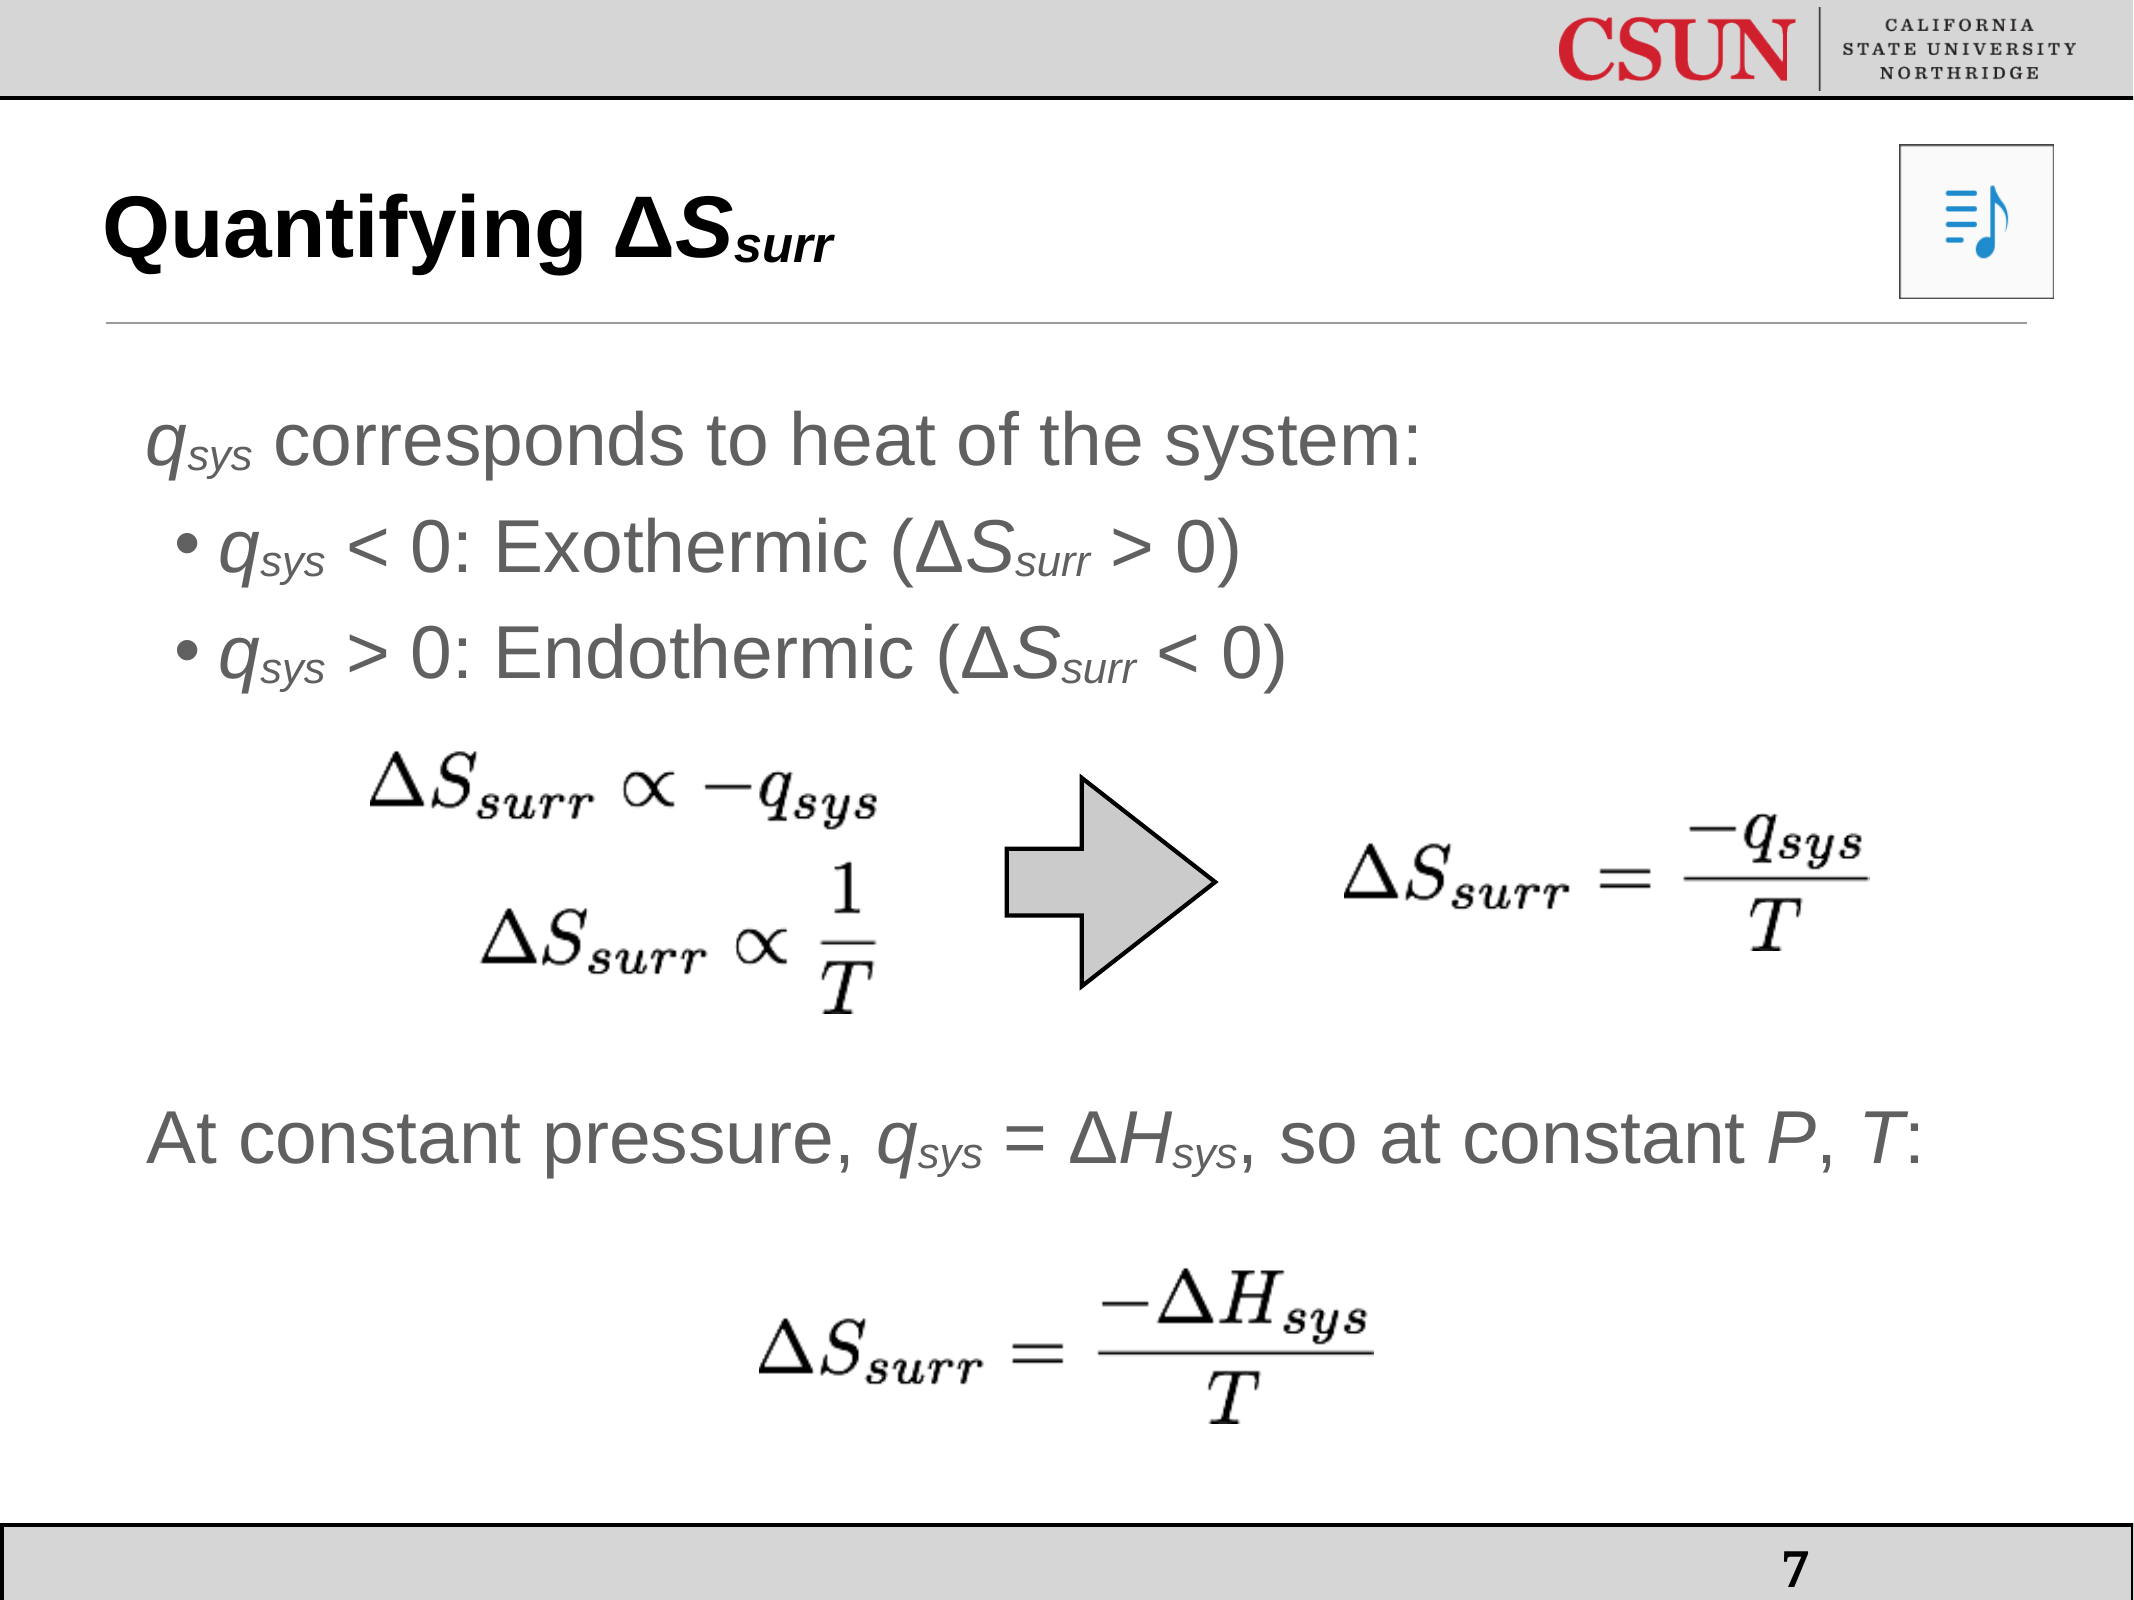

# Quantifying ΔSsurr
qsys corresponds to heat of the system:
qsys < 0: Exothermic (ΔSsurr > 0)
qsys > 0: Endothermic (ΔSsurr < 0)
At constant pressure, qsys = ΔHsys, so at constant P, T:
7